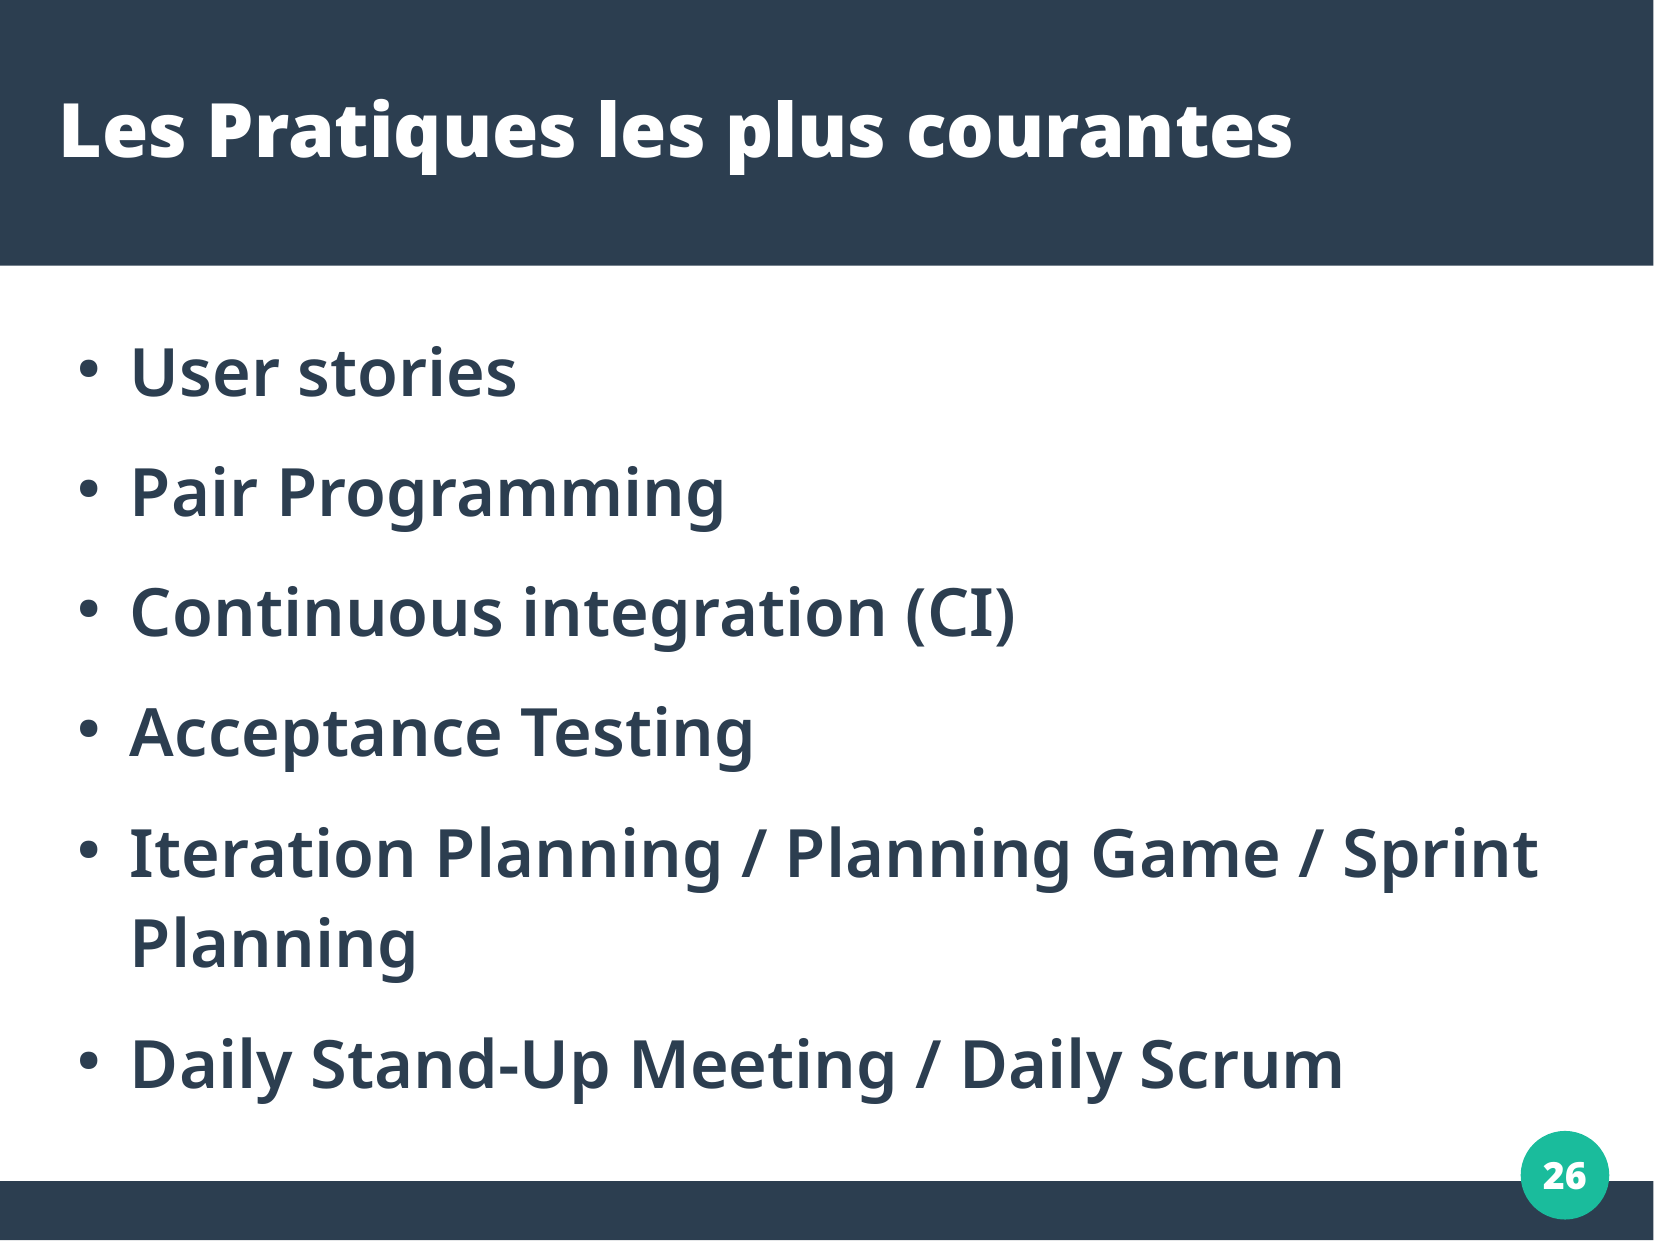

# Les Pratiques les plus courantes
User stories
Pair Programming
Continuous integration (CI)
Acceptance Testing
Iteration Planning / Planning Game / Sprint Planning
Daily Stand-Up Meeting / Daily Scrum
26